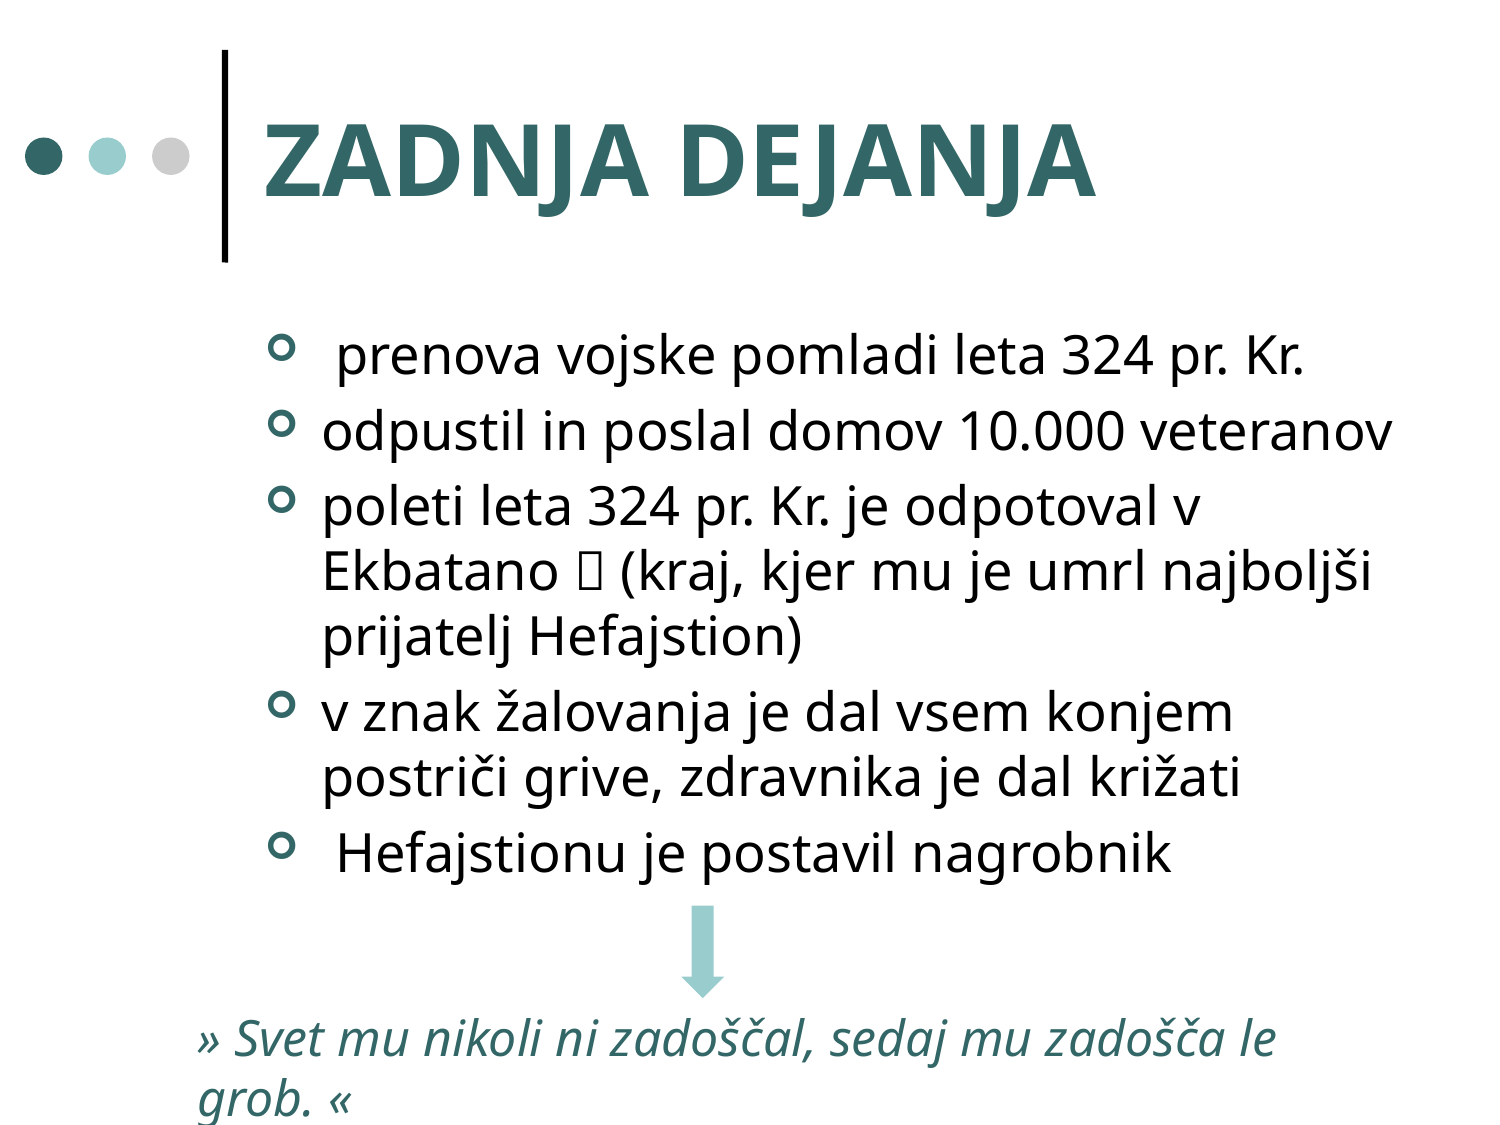

# ZADNJA DEJANJA
 prenova vojske pomladi leta 324 pr. Kr.
odpustil in poslal domov 10.000 veteranov
poleti leta 324 pr. Kr. je odpotoval v Ekbatano  (kraj, kjer mu je umrl najboljši prijatelj Hefajstion)
v znak žalovanja je dal vsem konjem postriči grive, zdravnika je dal križati
 Hefajstionu je postavil nagrobnik
» Svet mu nikoli ni zadoščal, sedaj mu zadošča le grob. «